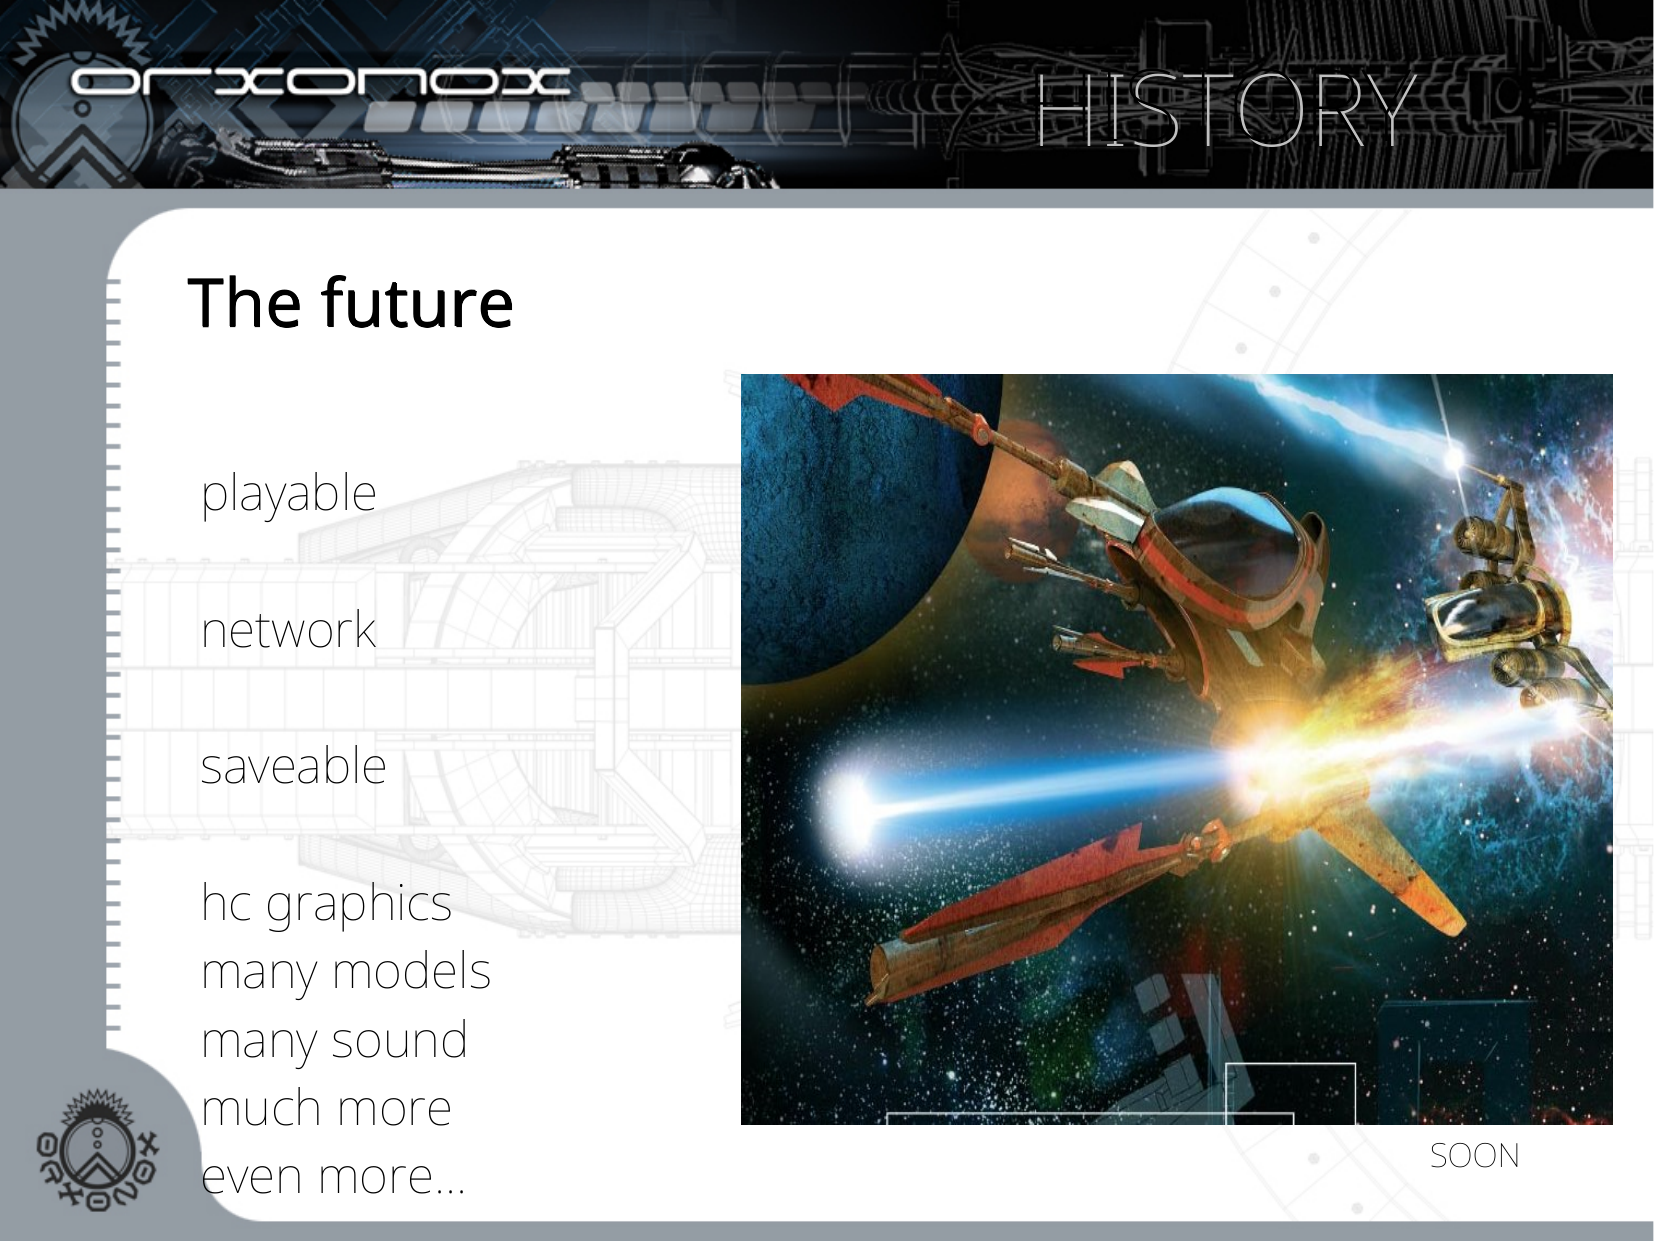

HISTORY
The future
playable
network
saveable
hc graphics
many models
many sound
much more
even more...
SOON